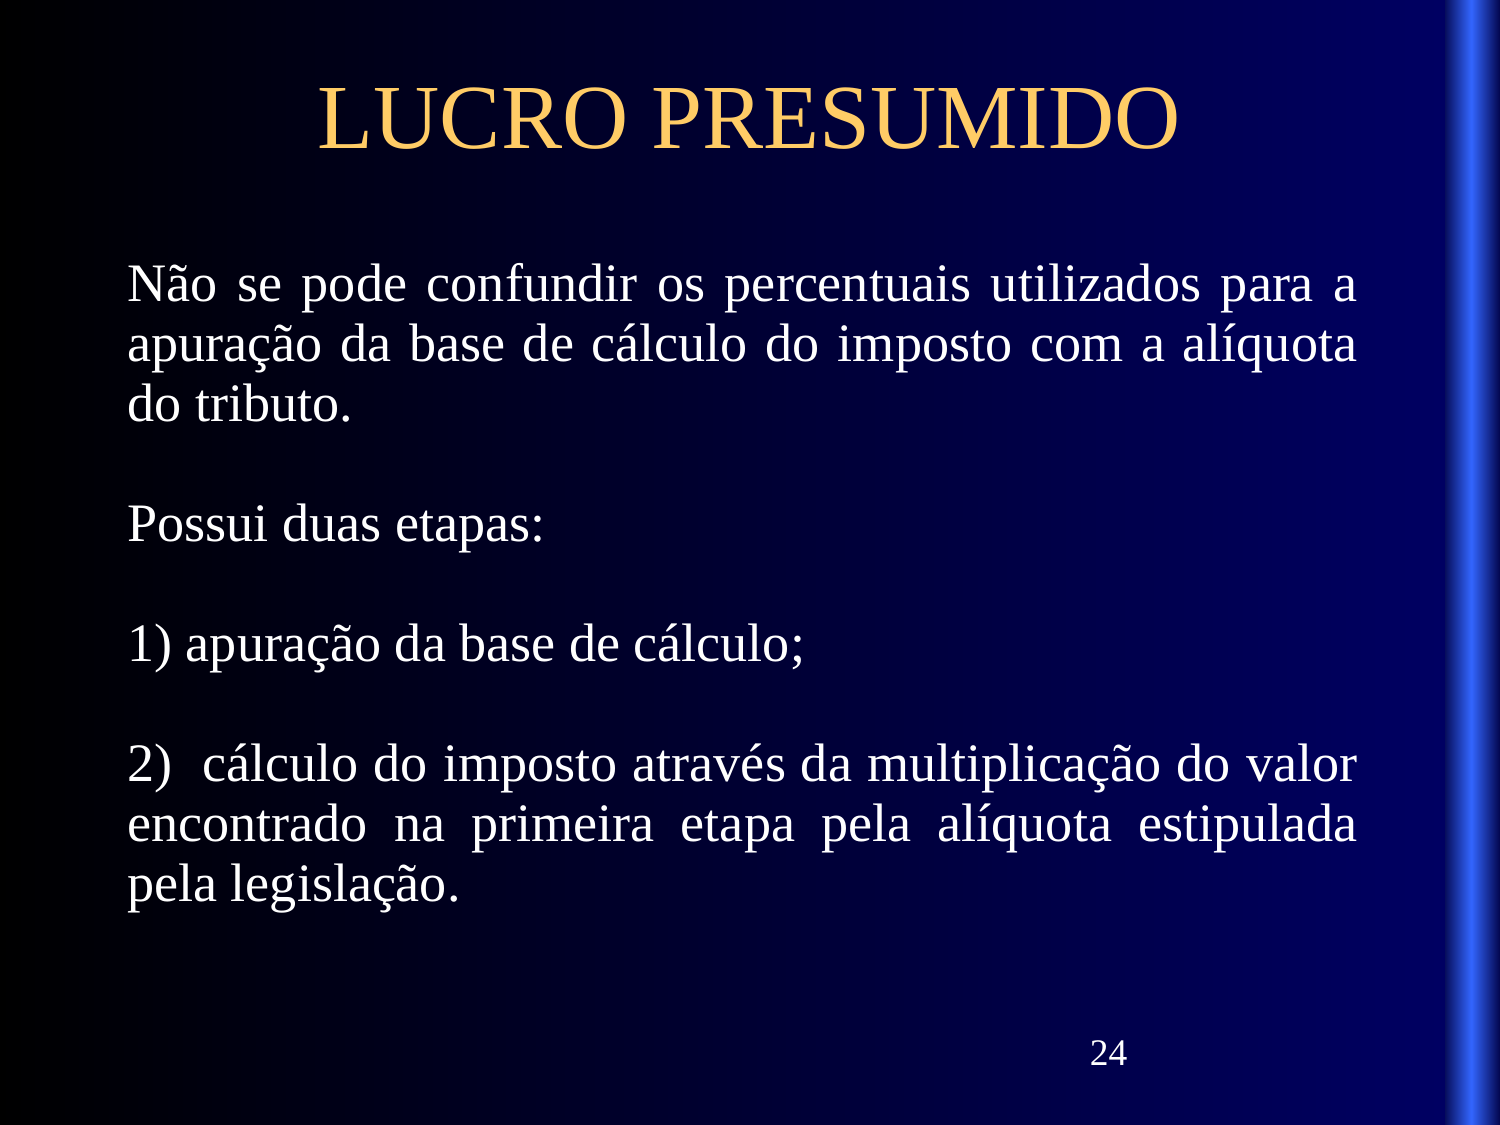

LUCRO PRESUMIDO
Não se pode confundir os percentuais utilizados para a apuração da base de cálculo do imposto com a alíquota do tributo.
Possui duas etapas:
1) apuração da base de cálculo;
2) cálculo do imposto através da multiplicação do valor encontrado na primeira etapa pela alíquota estipulada pela legislação.